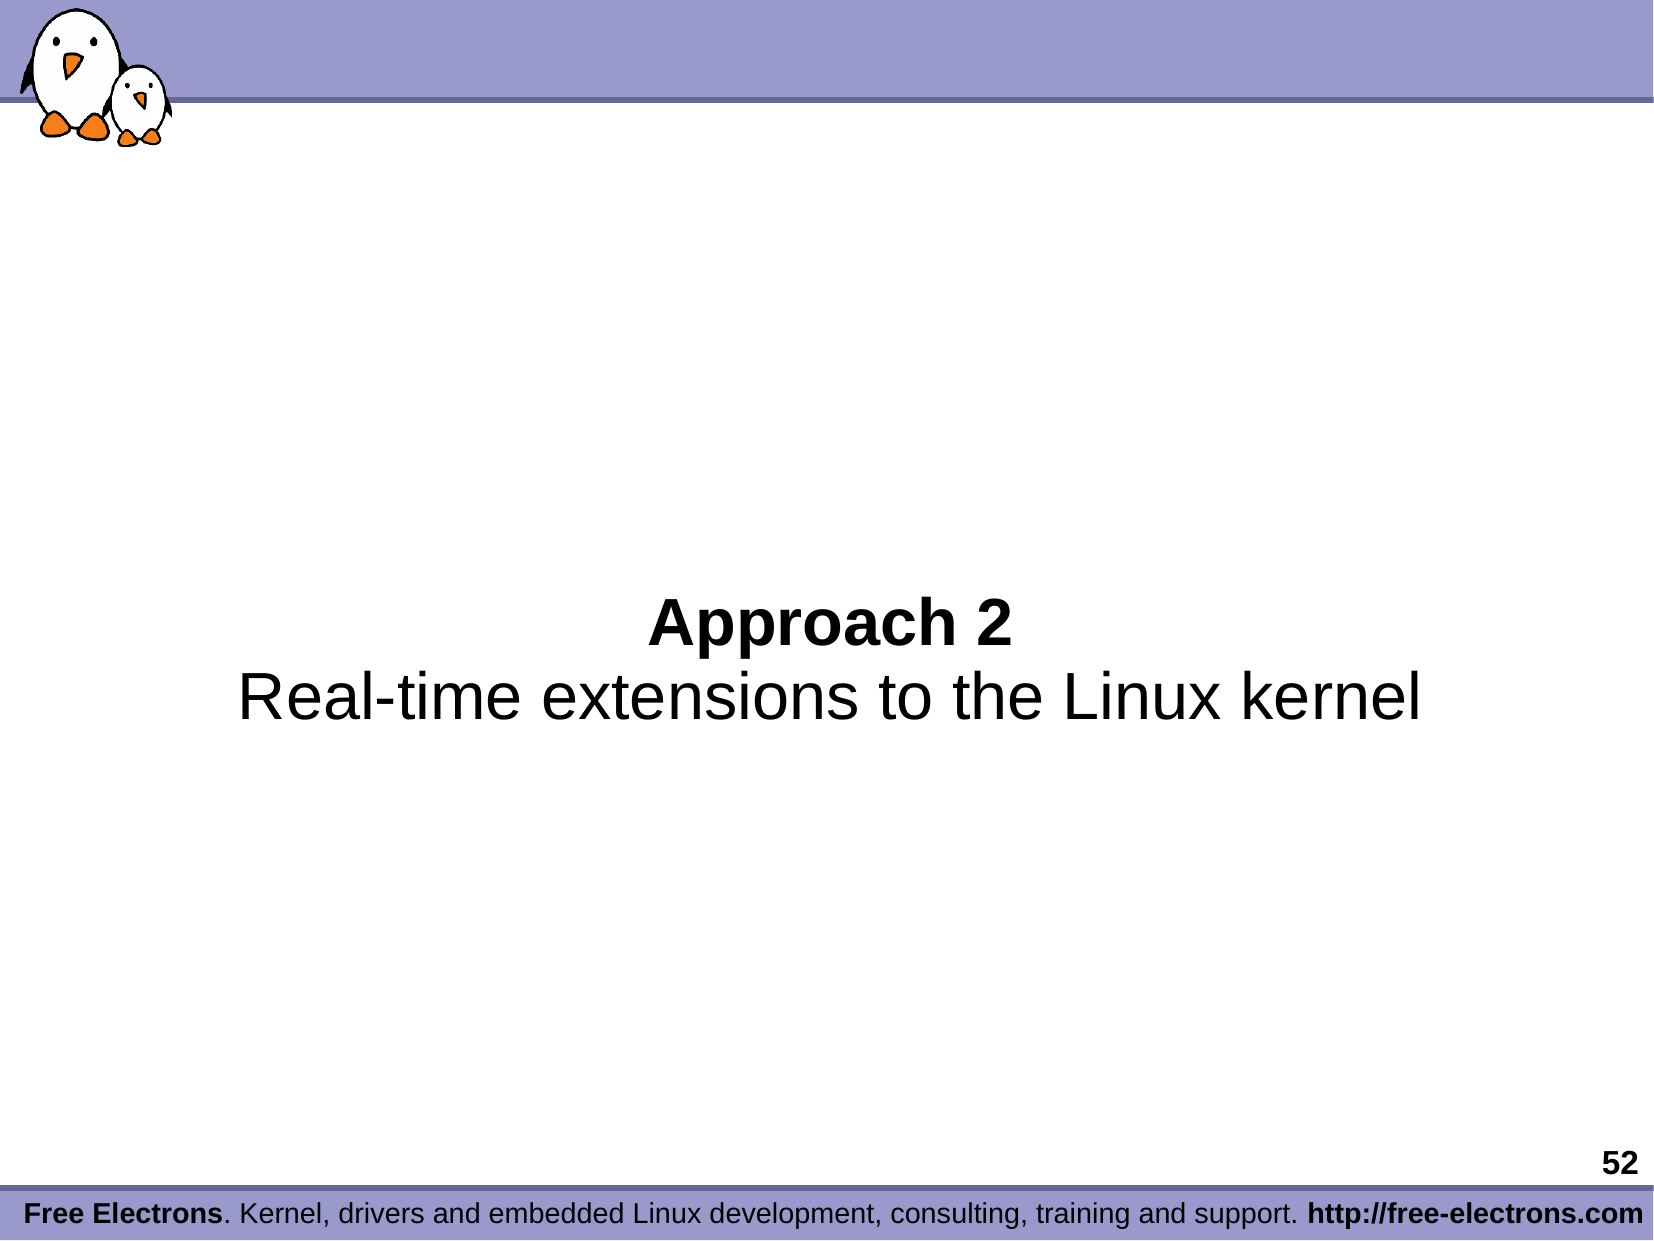

# Approach 2
Real-time extensions to the Linux kernel